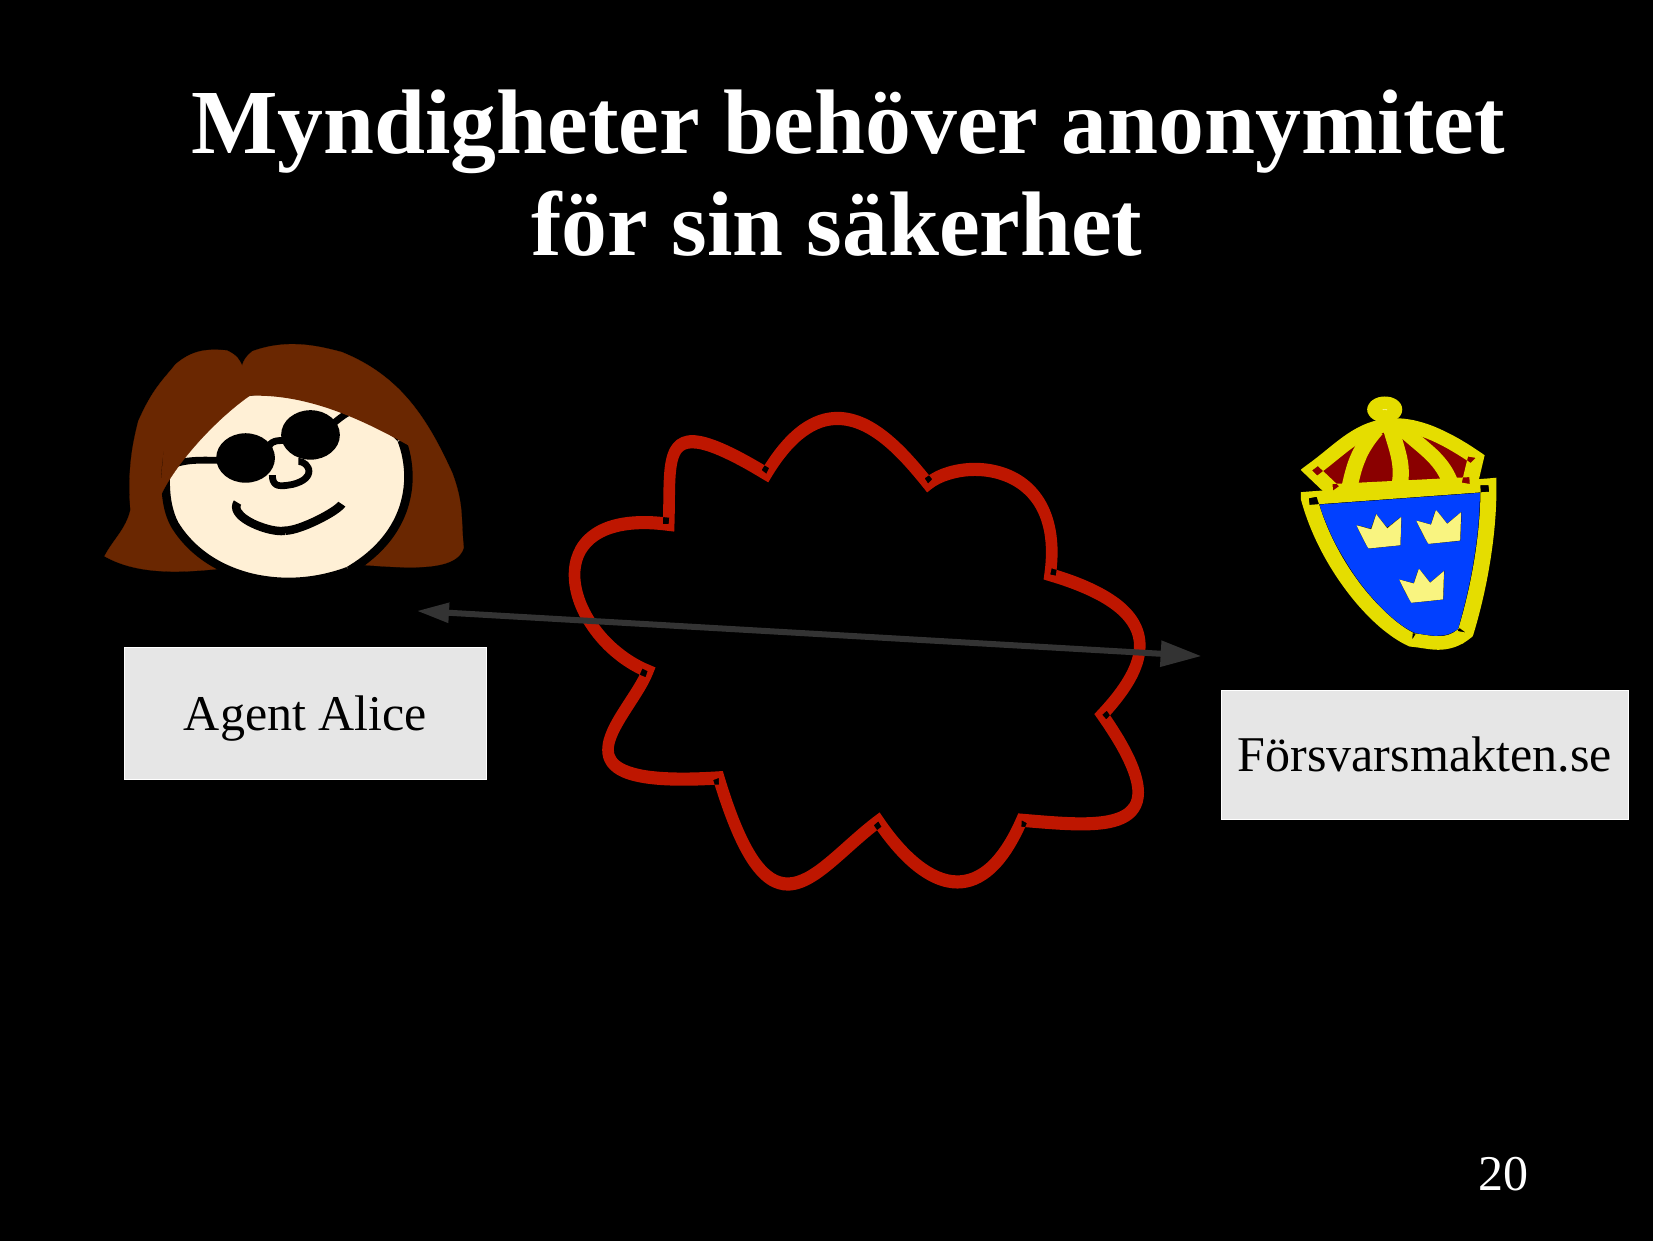

Myndigheter behöver anonymitet
för sin säkerhet
Agent Alice
Försvarsmakten.se